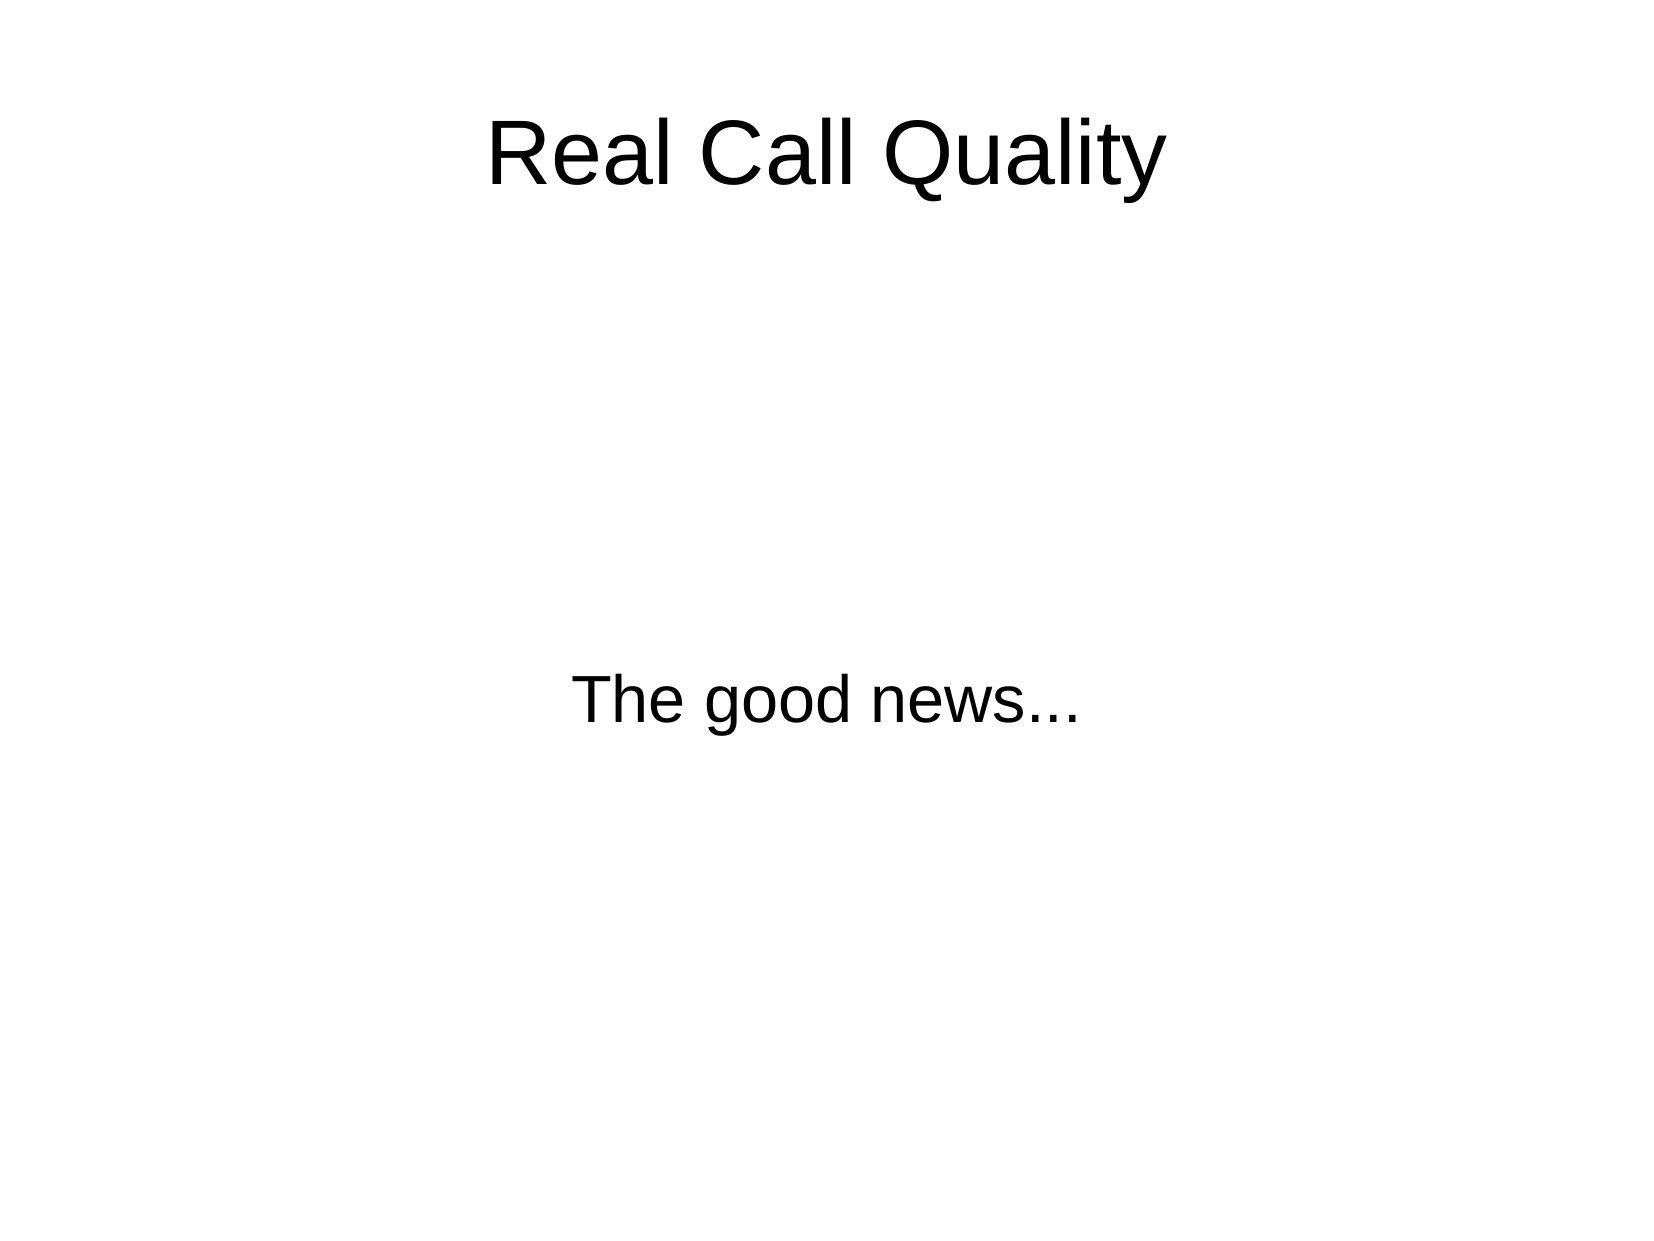

# Real Call Quality
The good news...